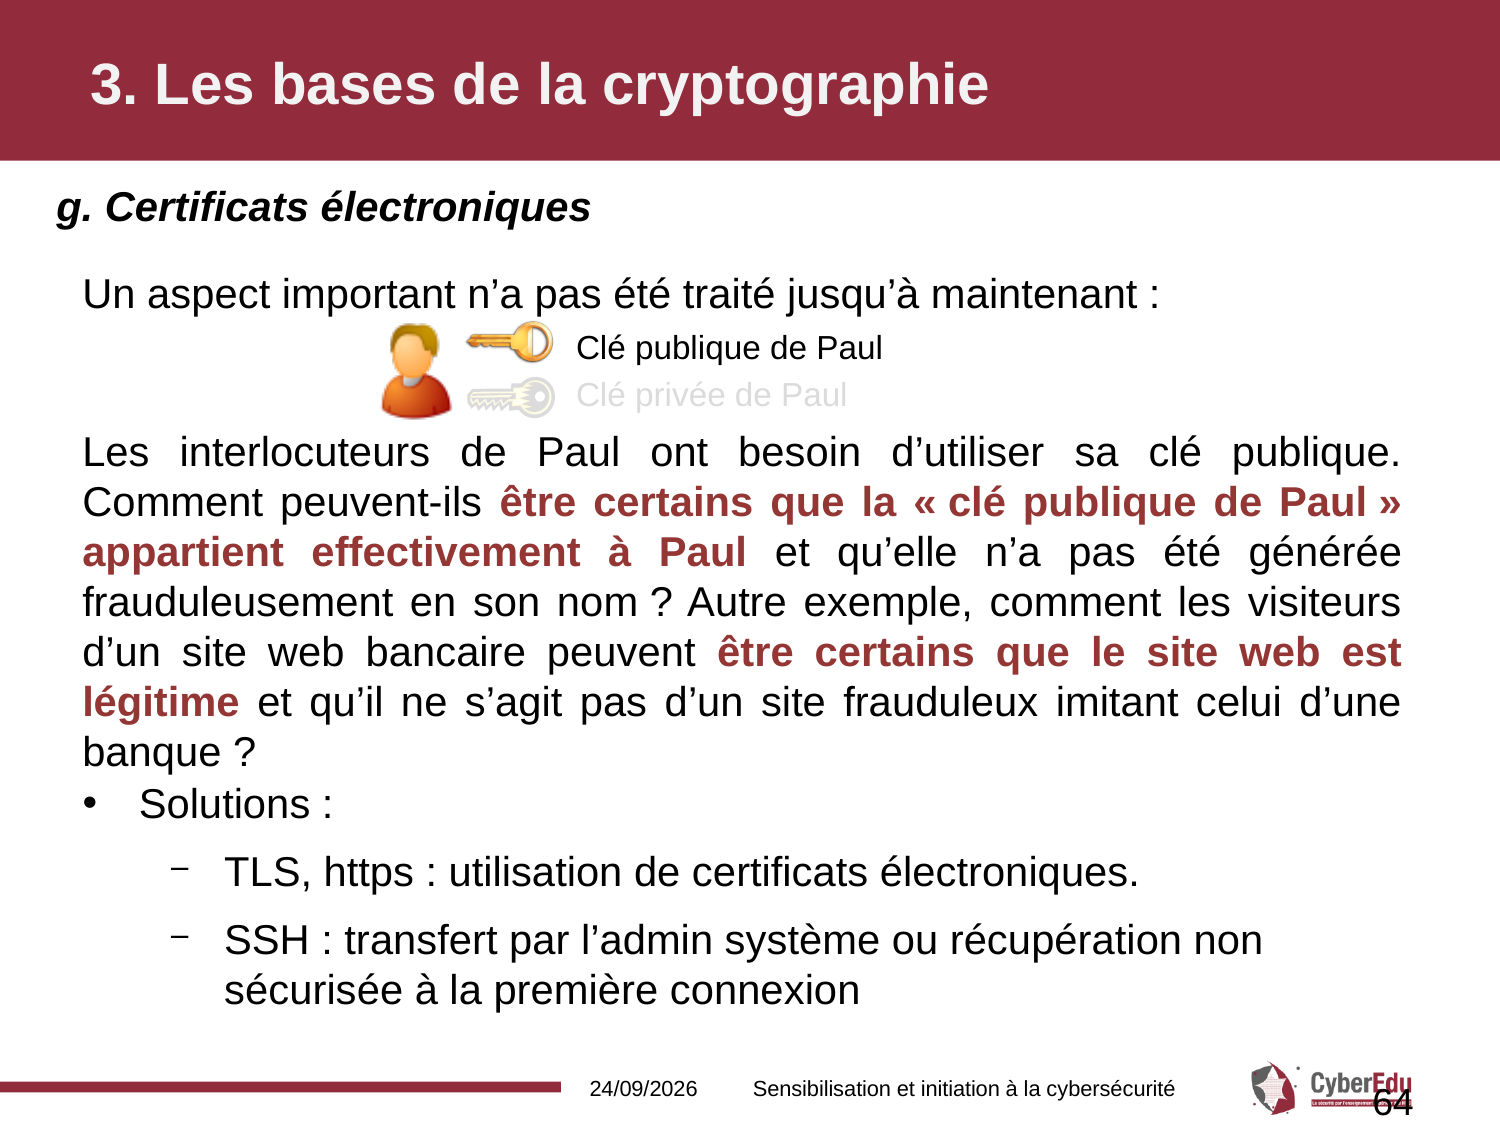

3. Les bases de la cryptographie
g. Certificats électroniques
# Un aspect important n’a pas été traité jusqu’à maintenant :
Les interlocuteurs de Paul ont besoin d’utiliser sa clé publique. Comment peuvent-ils être certains que la « clé publique de Paul » appartient effectivement à Paul et qu’elle n’a pas été générée frauduleusement en son nom ? Autre exemple, comment les visiteurs d’un site web bancaire peuvent être certains que le site web est légitime et qu’il ne s’agit pas d’un site frauduleux imitant celui d’une banque ?
Solutions :
TLS, https : utilisation de certificats électroniques.
SSH : transfert par l’admin système ou récupération non sécurisée à la première connexion
Clé publique de Paul
Clé privée de Paul
Sensibilisation et initiation à la cybersécurité